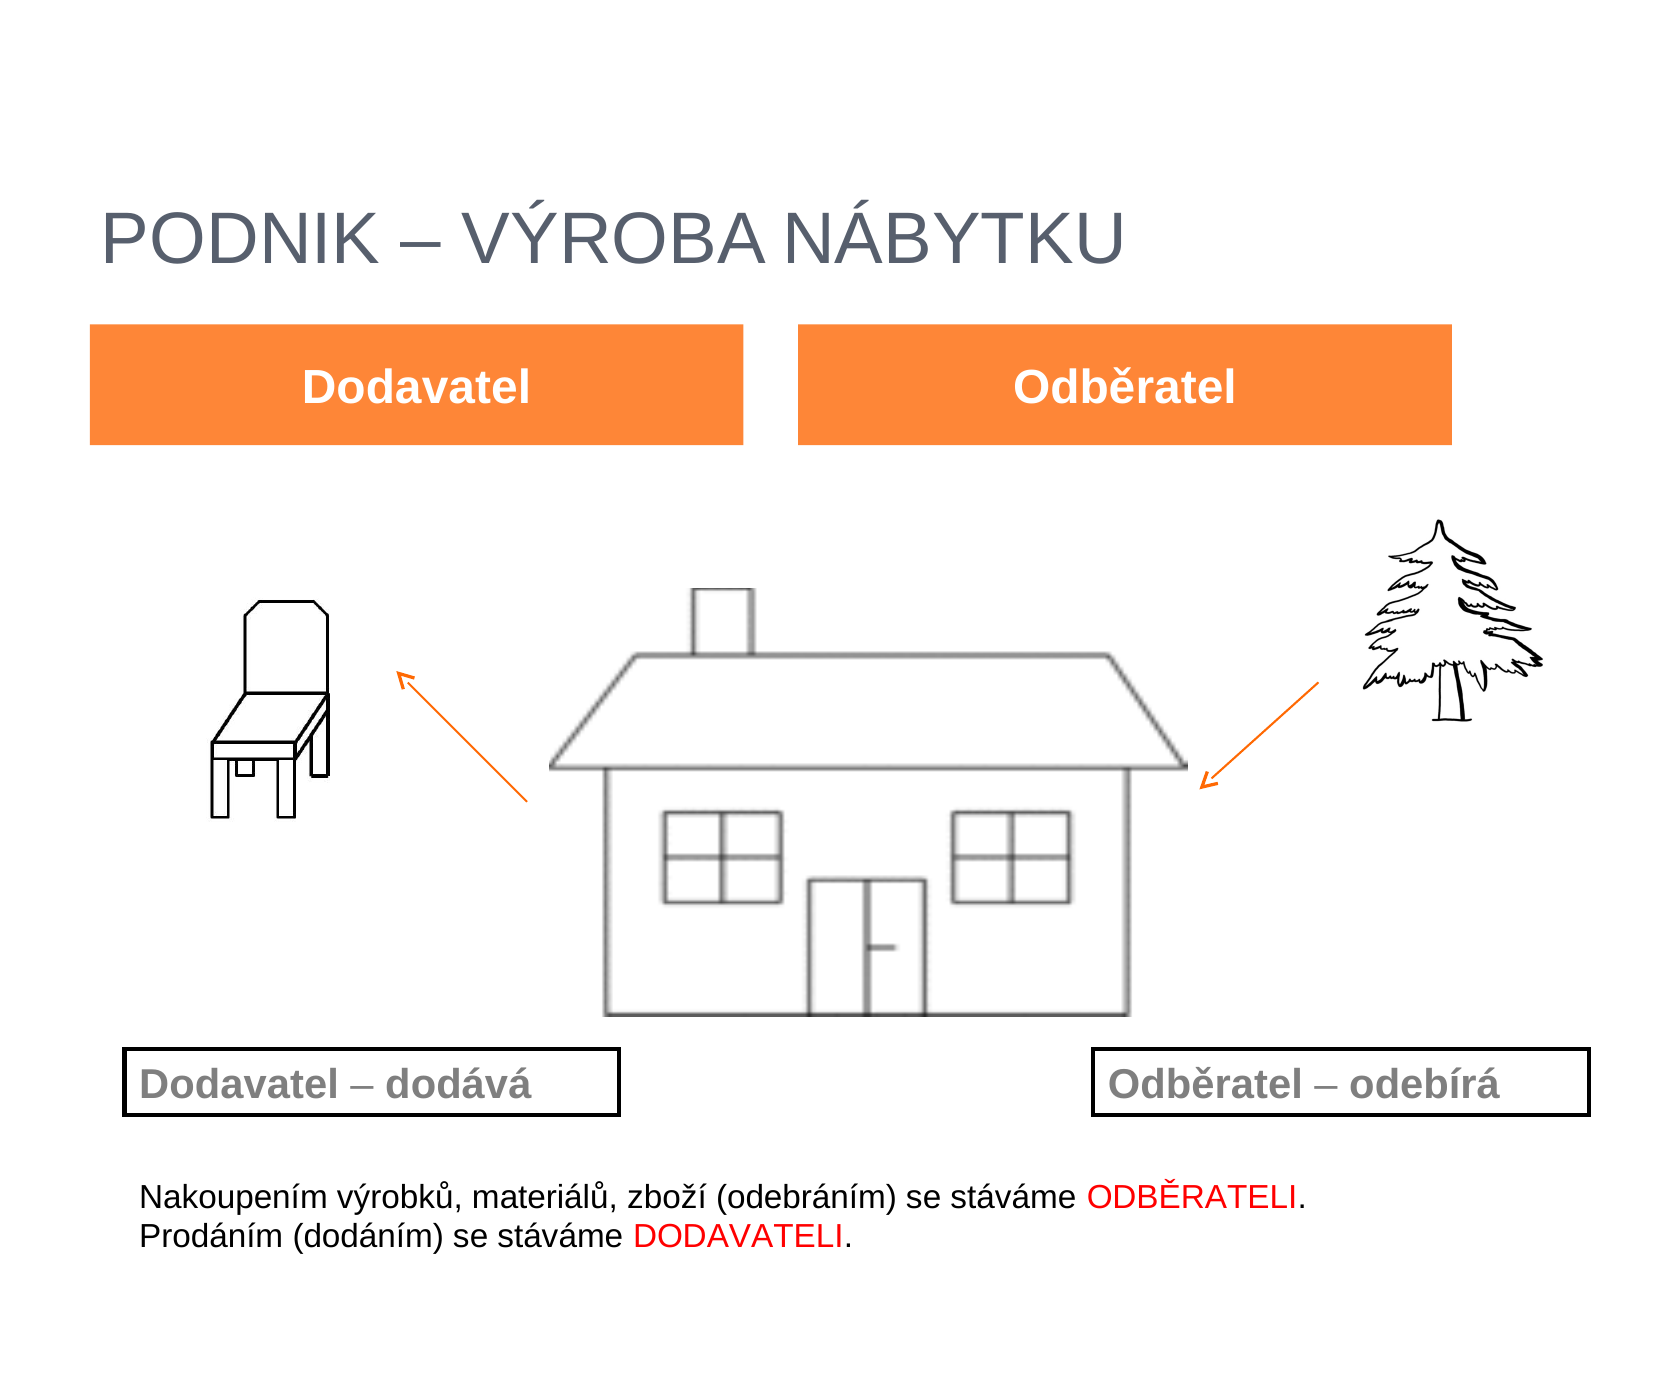

# PODNIK – VÝROBA NÁBYTKU
Dodavatel
Odběratel
Dodavatel – dodává
Odběratel – odebírá
Nakoupením výrobků, materiálů, zboží (odebráním) se stáváme ODBĚRATELI.
Prodáním (dodáním) se stáváme DODAVATELI.